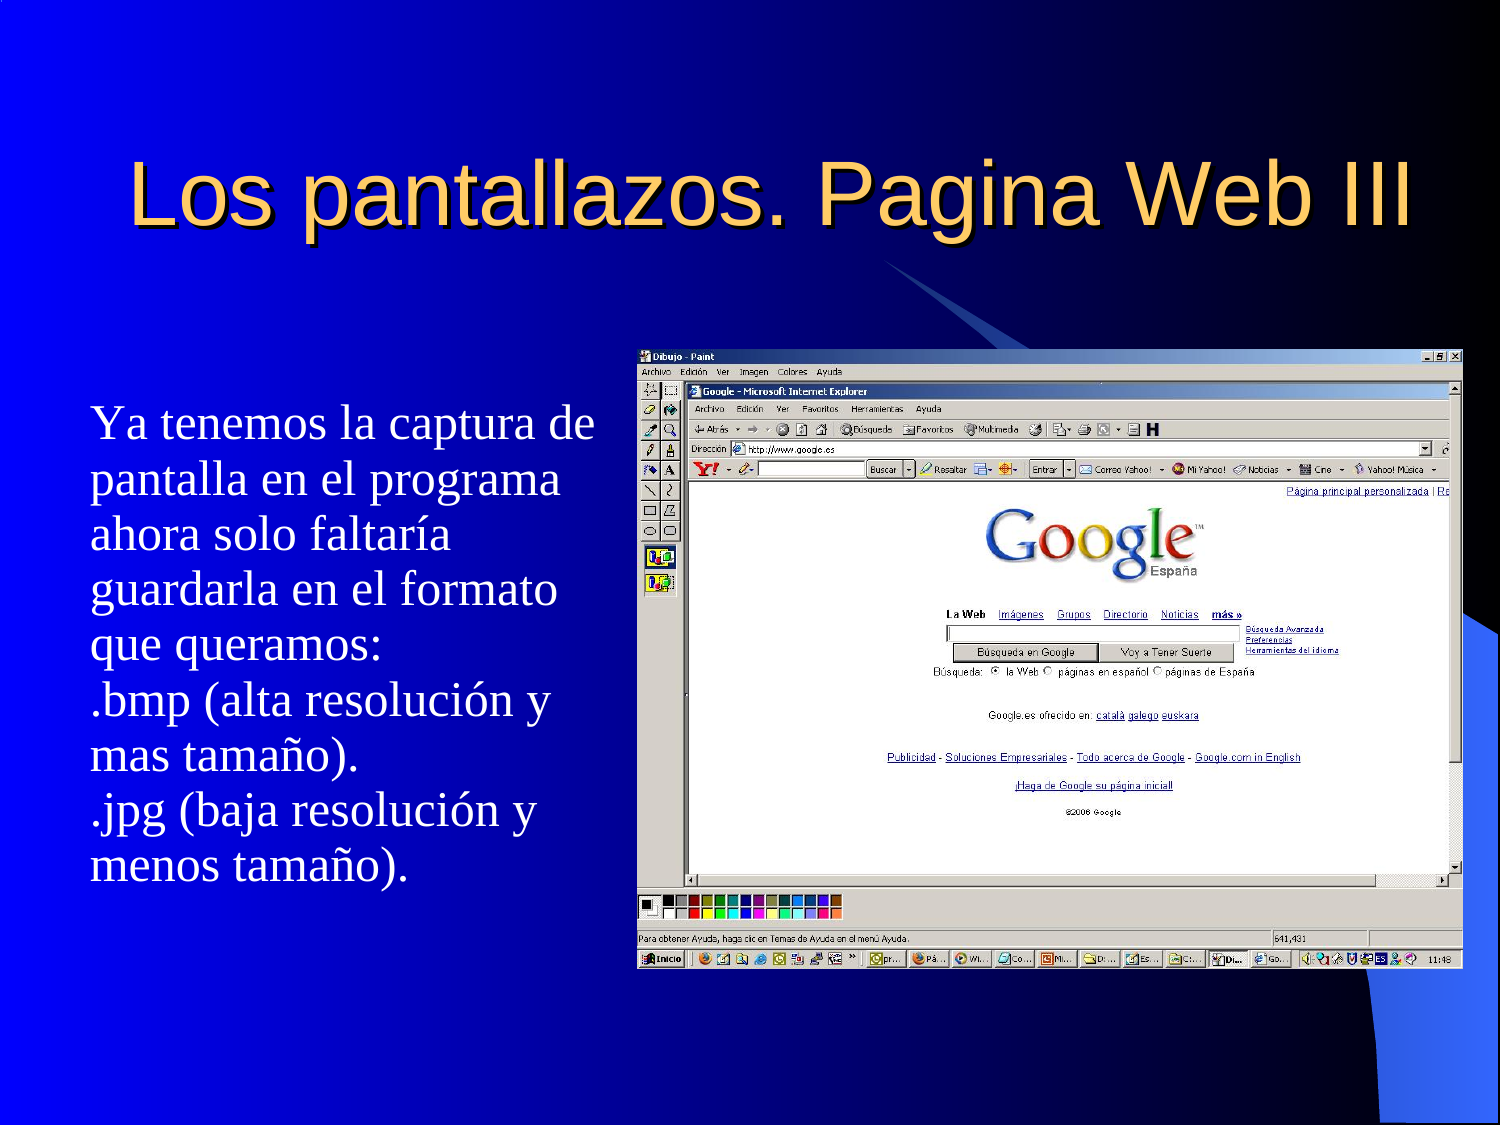

# Los pantallazos. Pagina Web III
Ya tenemos la captura de pantalla en el programa ahora solo faltaría guardarla en el formato que queramos:
.bmp (alta resolución y mas tamaño).
.jpg (baja resolución y menos tamaño).